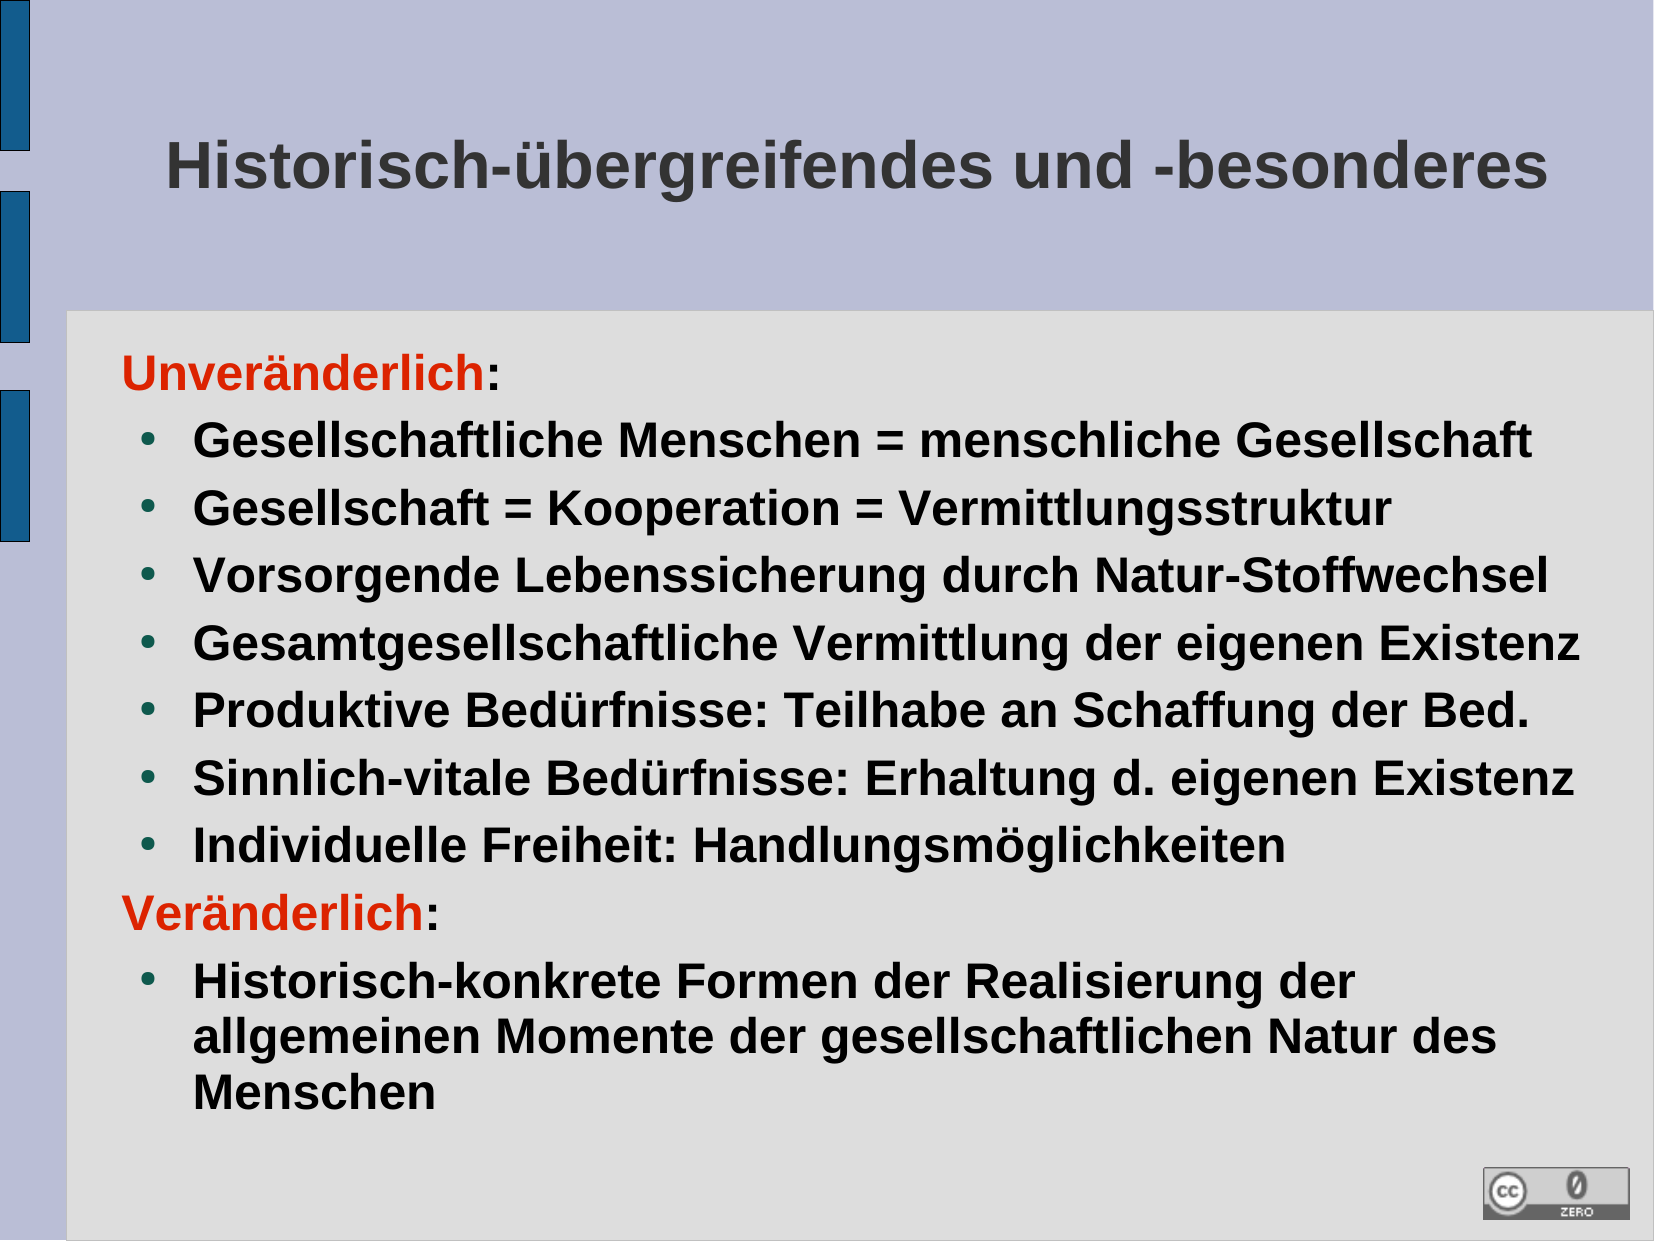

# Historisch-übergreifendes und -besonderes
Unveränderlich:
Gesellschaftliche Menschen = menschliche Gesellschaft
Gesellschaft = Kooperation = Vermittlungsstruktur
Vorsorgende Lebenssicherung durch Natur-Stoffwechsel
Gesamtgesellschaftliche Vermittlung der eigenen Existenz
Produktive Bedürfnisse: Teilhabe an Schaffung der Bed.
Sinnlich-vitale Bedürfnisse: Erhaltung d. eigenen Existenz
Individuelle Freiheit: Handlungsmöglichkeiten
Veränderlich:
Historisch-konkrete Formen der Realisierung der allgemeinen Momente der gesellschaftlichen Natur des Menschen